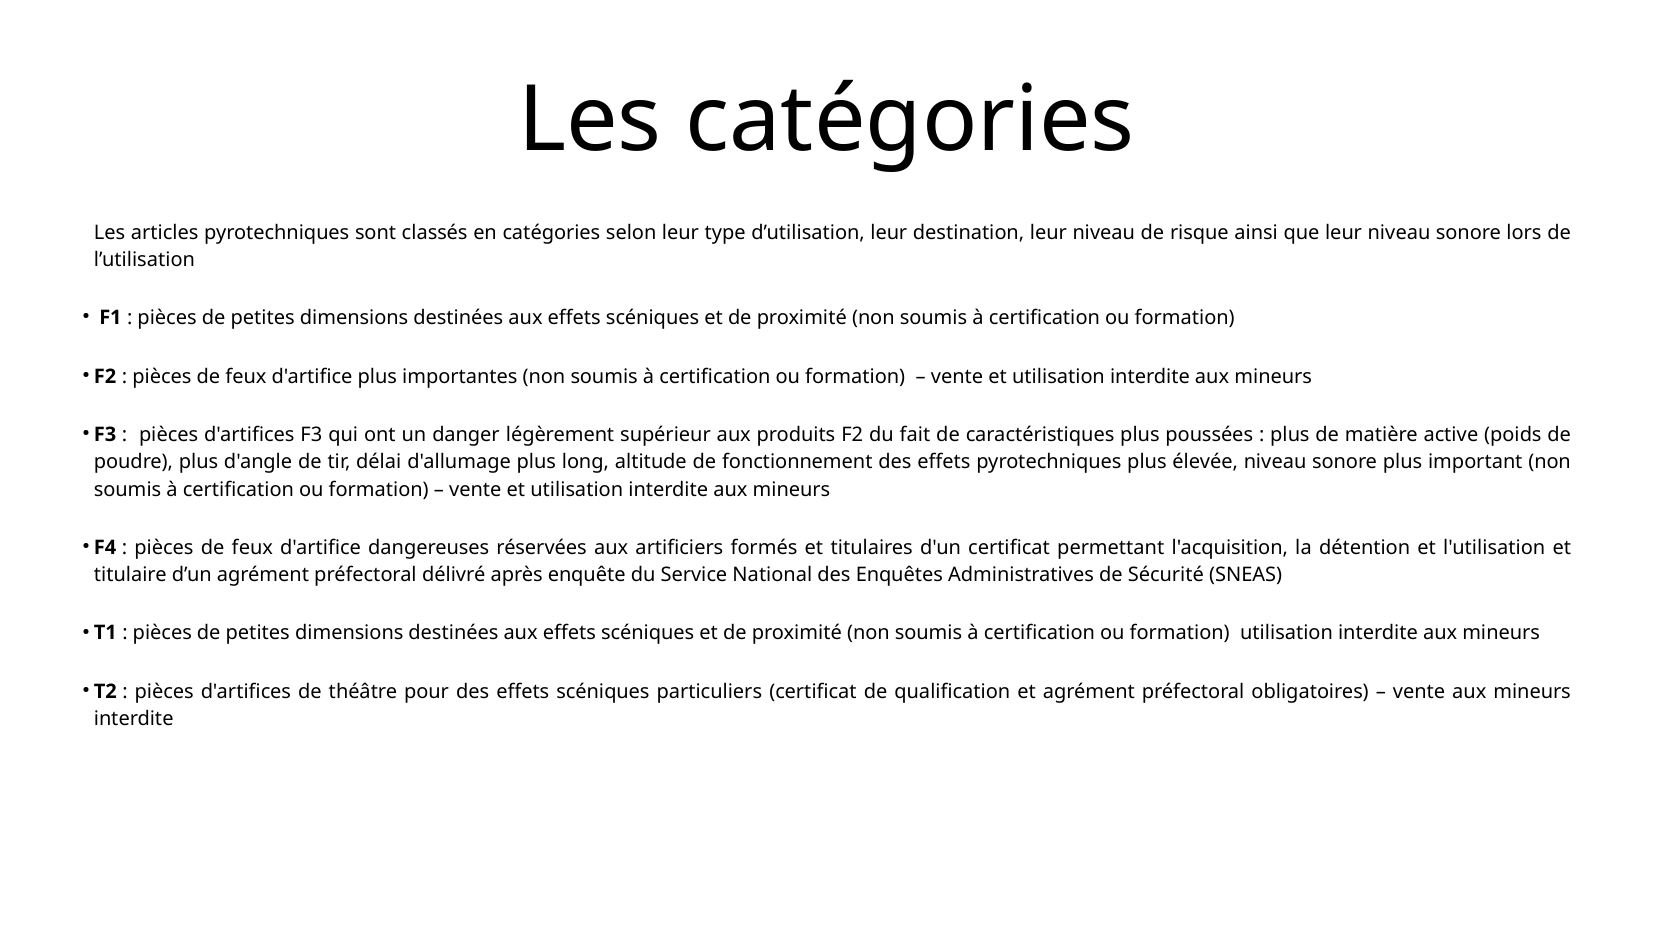

# Les catégories
Les articles pyrotechniques sont classés en catégories selon leur type d’utilisation, leur destination, leur niveau de risque ainsi que leur niveau sonore lors de l’utilisation
 F1 : pièces de petites dimensions destinées aux effets scéniques et de proximité (non soumis à certification ou formation)
F2 : pièces de feux d'artifice plus importantes (non soumis à certification ou formation) – vente et utilisation interdite aux mineurs
F3 : pièces d'artifices F3 qui ont un danger légèrement supérieur aux produits F2 du fait de caractéristiques plus poussées : plus de matière active (poids de poudre), plus d'angle de tir, délai d'allumage plus long, altitude de fonctionnement des effets pyrotechniques plus élevée, niveau sonore plus important (non soumis à certification ou formation) – vente et utilisation interdite aux mineurs
F4 : pièces de feux d'artifice dangereuses réservées aux artificiers formés et titulaires d'un certificat permettant l'acquisition, la détention et l'utilisation et titulaire d’un agrément préfectoral délivré après enquête du Service National des Enquêtes Administratives de Sécurité (SNEAS)
T1 : pièces de petites dimensions destinées aux effets scéniques et de proximité (non soumis à certification ou formation) utilisation interdite aux mineurs
T2 : pièces d'artifices de théâtre pour des effets scéniques particuliers (certificat de qualification et agrément préfectoral obligatoires) – vente aux mineurs interdite